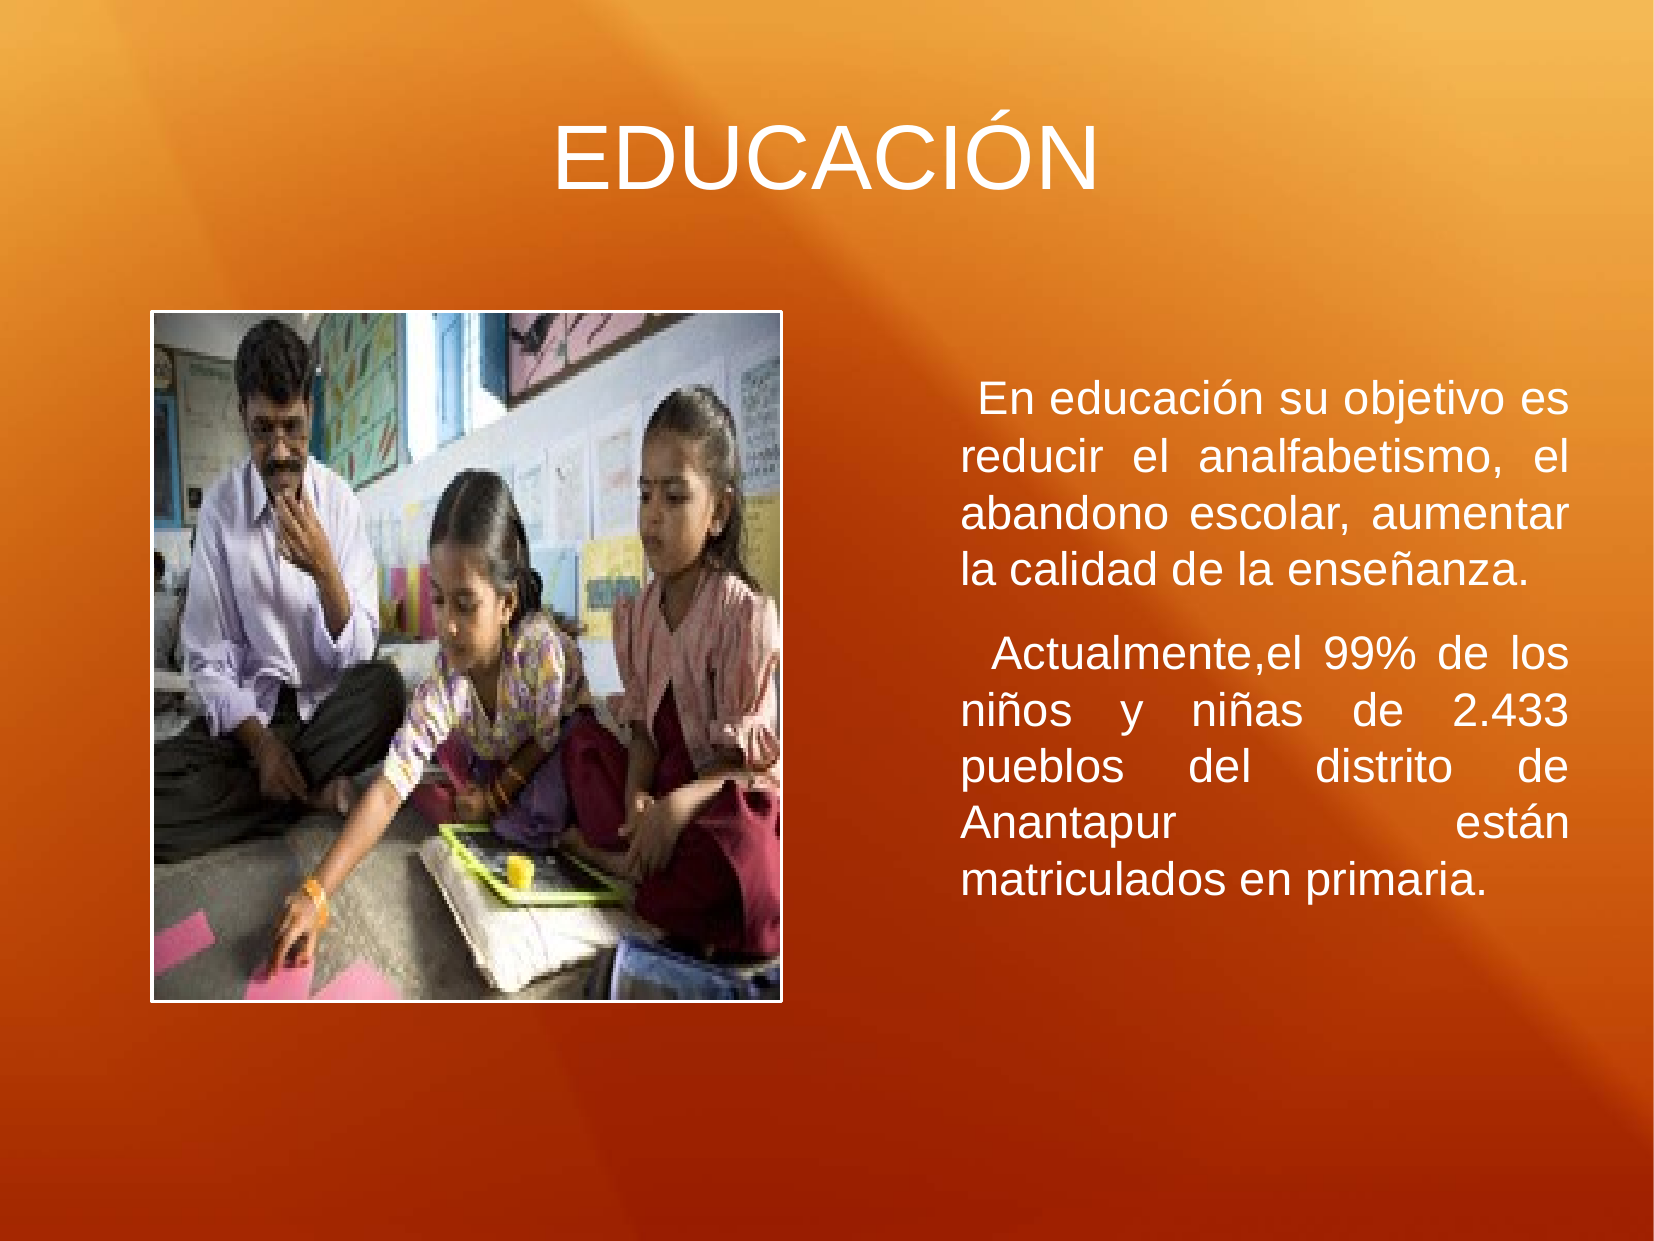

# EDUCACIÓN
 En educación su objetivo es reducir el analfabetismo, el abandono escolar, aumentar la calidad de la enseñanza.
 Actualmente,el 99% de los niños y niñas de 2.433 pueblos del distrito de Anantapur están matriculados en primaria.